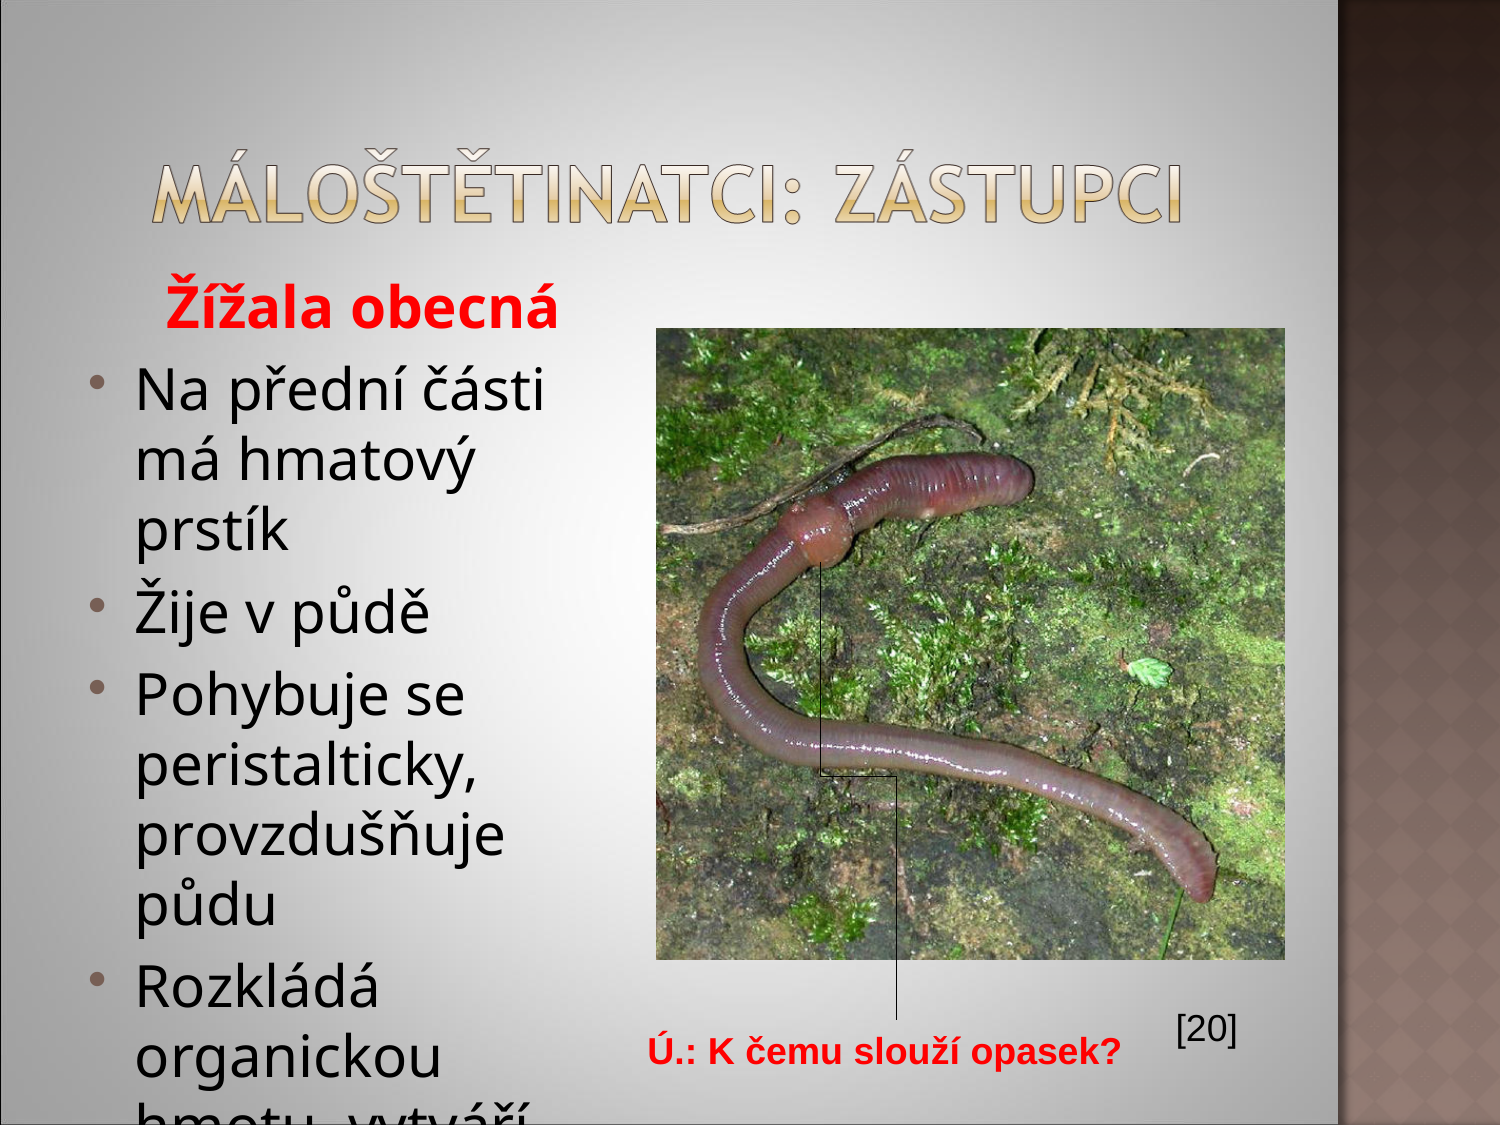

# Žížala obecná
Na přední části má hmatový prstík
Žije v půdě
Pohybuje se peristalticky, provzdušňuje půdu
Rozkládá organickou hmotu, vytváří humus
[20]
Ú.: K čemu slouží opasek?